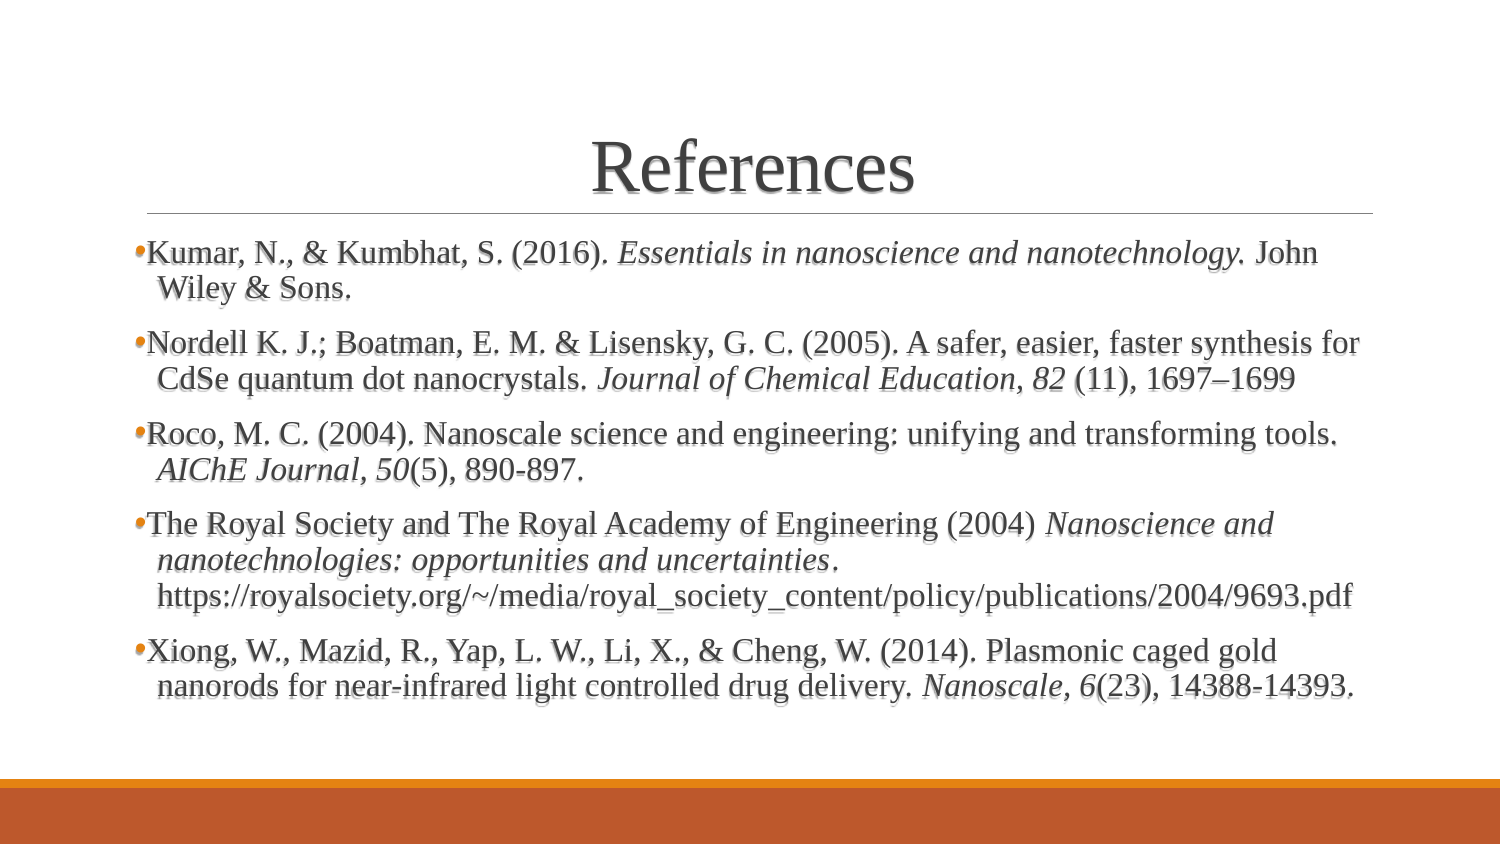

# References
Kumar, N., & Kumbhat, S. (2016). Essentials in nanoscience and nanotechnology. John Wiley & Sons.
Nordell K. J.; Boatman, E. M. & Lisensky, G. C. (2005). A safer, easier, faster synthesis for CdSe quantum dot nanocrystals. Journal of Chemical Education, 82 (11), 1697–1699
Roco, M. C. (2004). Nanoscale science and engineering: unifying and transforming tools. AIChE Journal, 50(5), 890-897.
The Royal Society and The Royal Academy of Engineering (2004) Nanoscience and nanotechnologies: opportunities and uncertainties. https://royalsociety.org/~/media/royal_society_content/policy/publications/2004/9693.pdf
Xiong, W., Mazid, R., Yap, L. W., Li, X., & Cheng, W. (2014). Plasmonic caged gold nanorods for near-infrared light controlled drug delivery. Nanoscale, 6(23), 14388-14393.